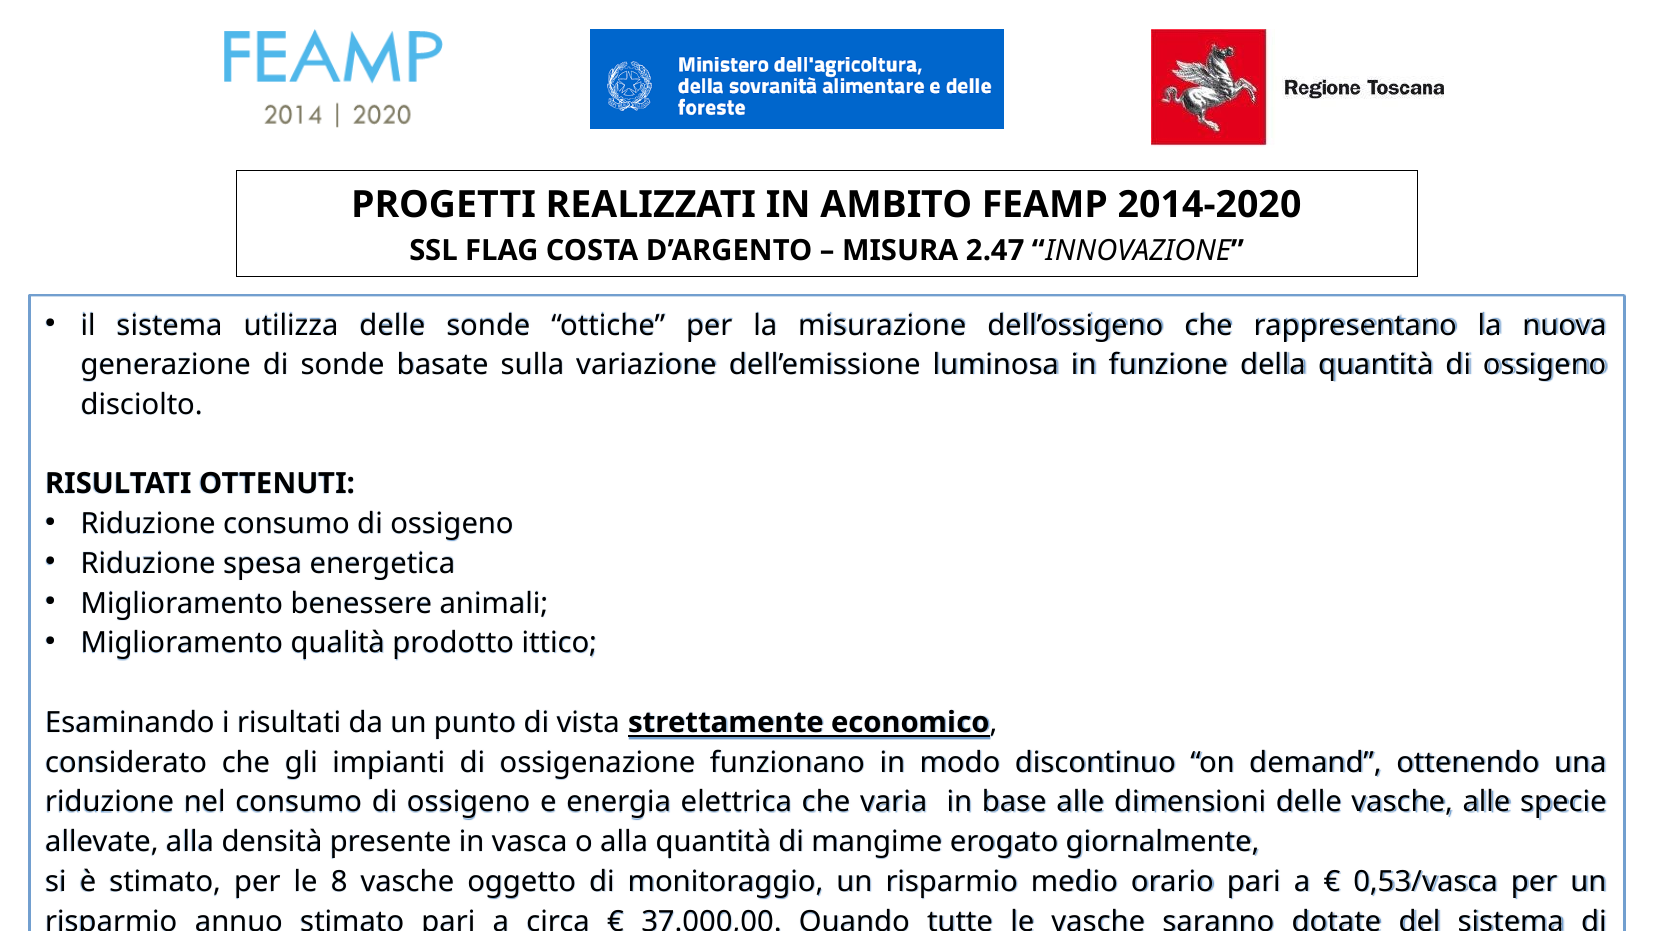

PROGETTI REALIZZATI IN AMBITO FEAMP 2014-2020
SSL FLAG COSTA D’ARGENTO – MISURA 2.47 “INNOVAZIONE”
il sistema utilizza delle sonde “ottiche” per la misurazione dell’ossigeno che rappresentano la nuova generazione di sonde basate sulla variazione dell’emissione luminosa in funzione della quantità di ossigeno disciolto.
RISULTATI OTTENUTI:
Riduzione consumo di ossigeno
Riduzione spesa energetica
Miglioramento benessere animali;
Miglioramento qualità prodotto ittico;
Esaminando i risultati da un punto di vista strettamente economico,
considerato che gli impianti di ossigenazione funzionano in modo discontinuo “on demand”, ottenendo una riduzione nel consumo di ossigeno e energia elettrica che varia in base alle dimensioni delle vasche, alle specie allevate, alla densità presente in vasca o alla quantità di mangime erogato giornalmente,
si è stimato, per le 8 vasche oggetto di monitoraggio, un risparmio medio orario pari a € 0,53/vasca per un risparmio annuo stimato pari a circa € 37.000,00. Quando tutte le vasche saranno dotate del sistema di ossigenazione controllata, il risparmio stimato sarà di circa € 300.000,00.